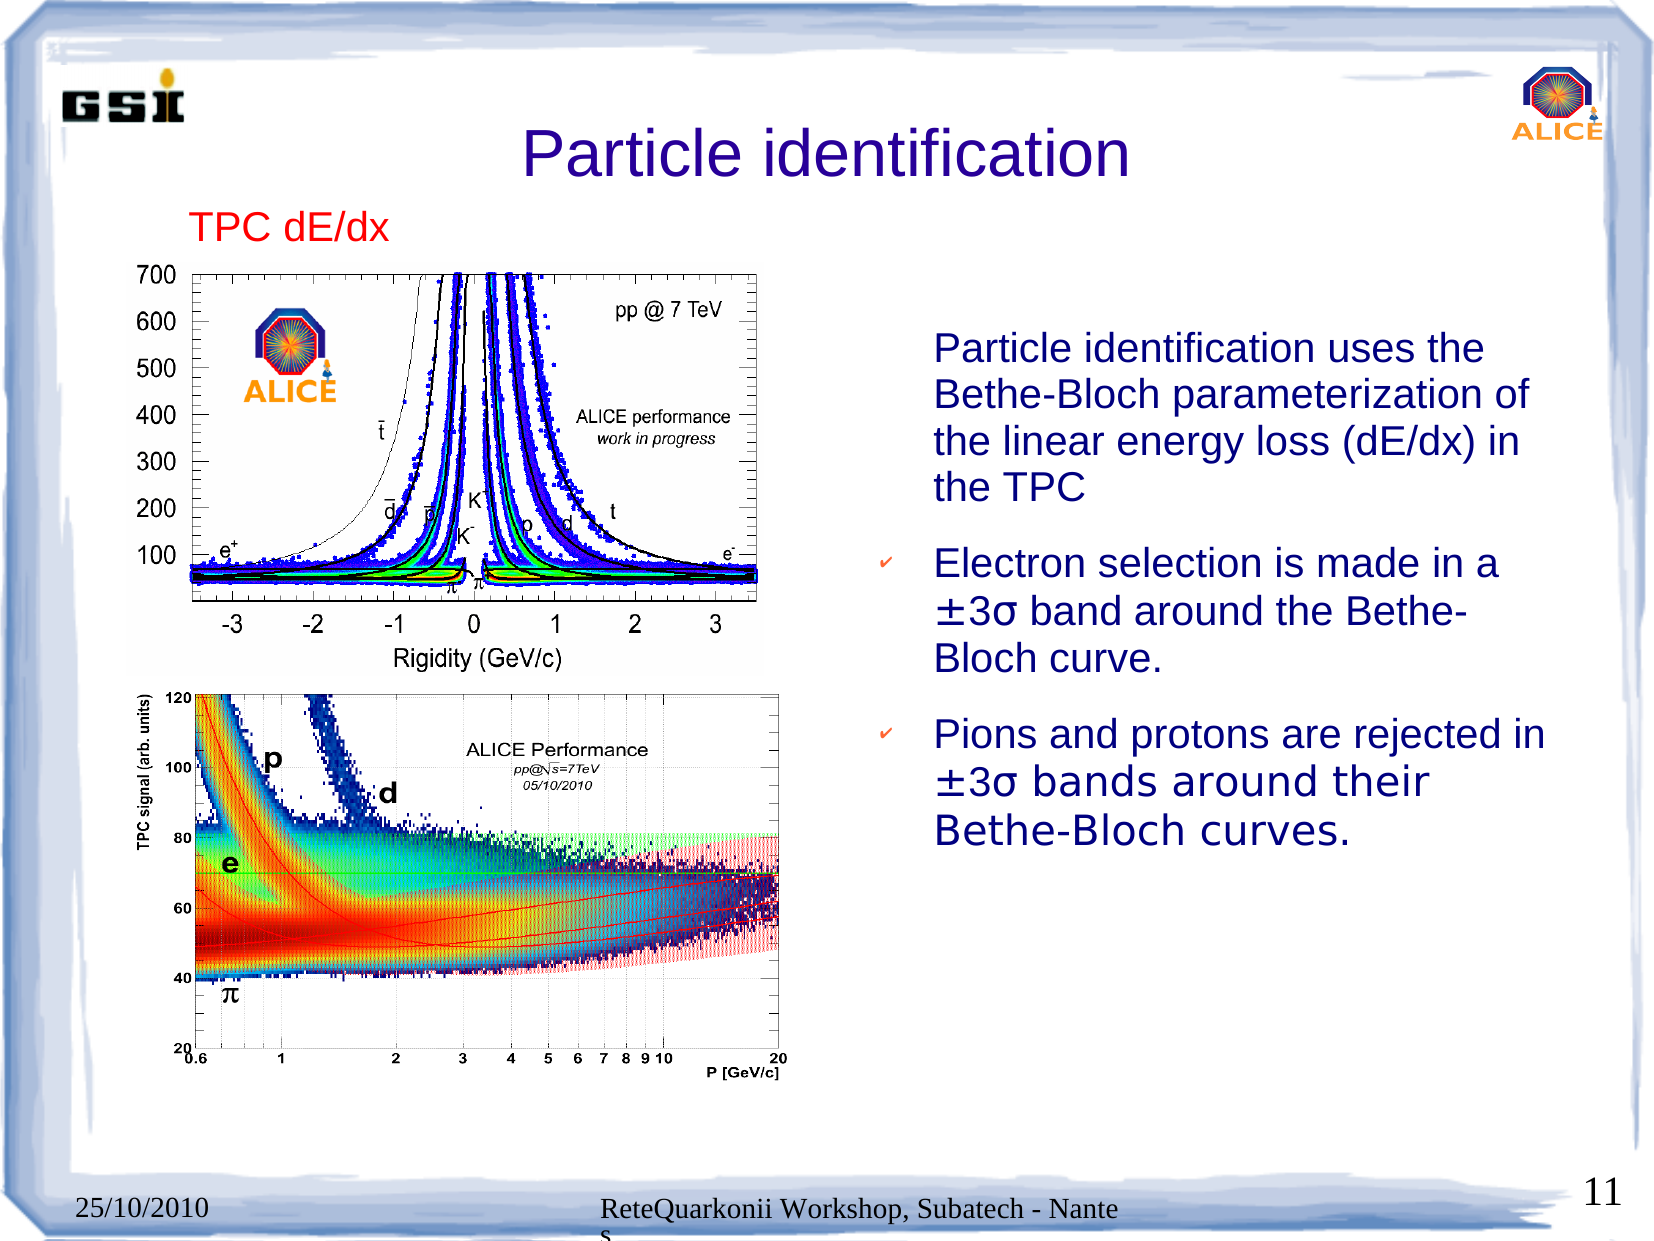

# Particle identification
TPC dE/dx
Particle identification uses the Bethe-Bloch parameterization of the linear energy loss (dE/dx) in the TPC
Electron selection is made in a ±3σ band around the Bethe-Bloch curve.
Pions and protons are rejected in ±3σ bands around their Bethe-Bloch curves.
11
25/10/2010
ReteQuarkonii Workshop, Subatech - Nantes